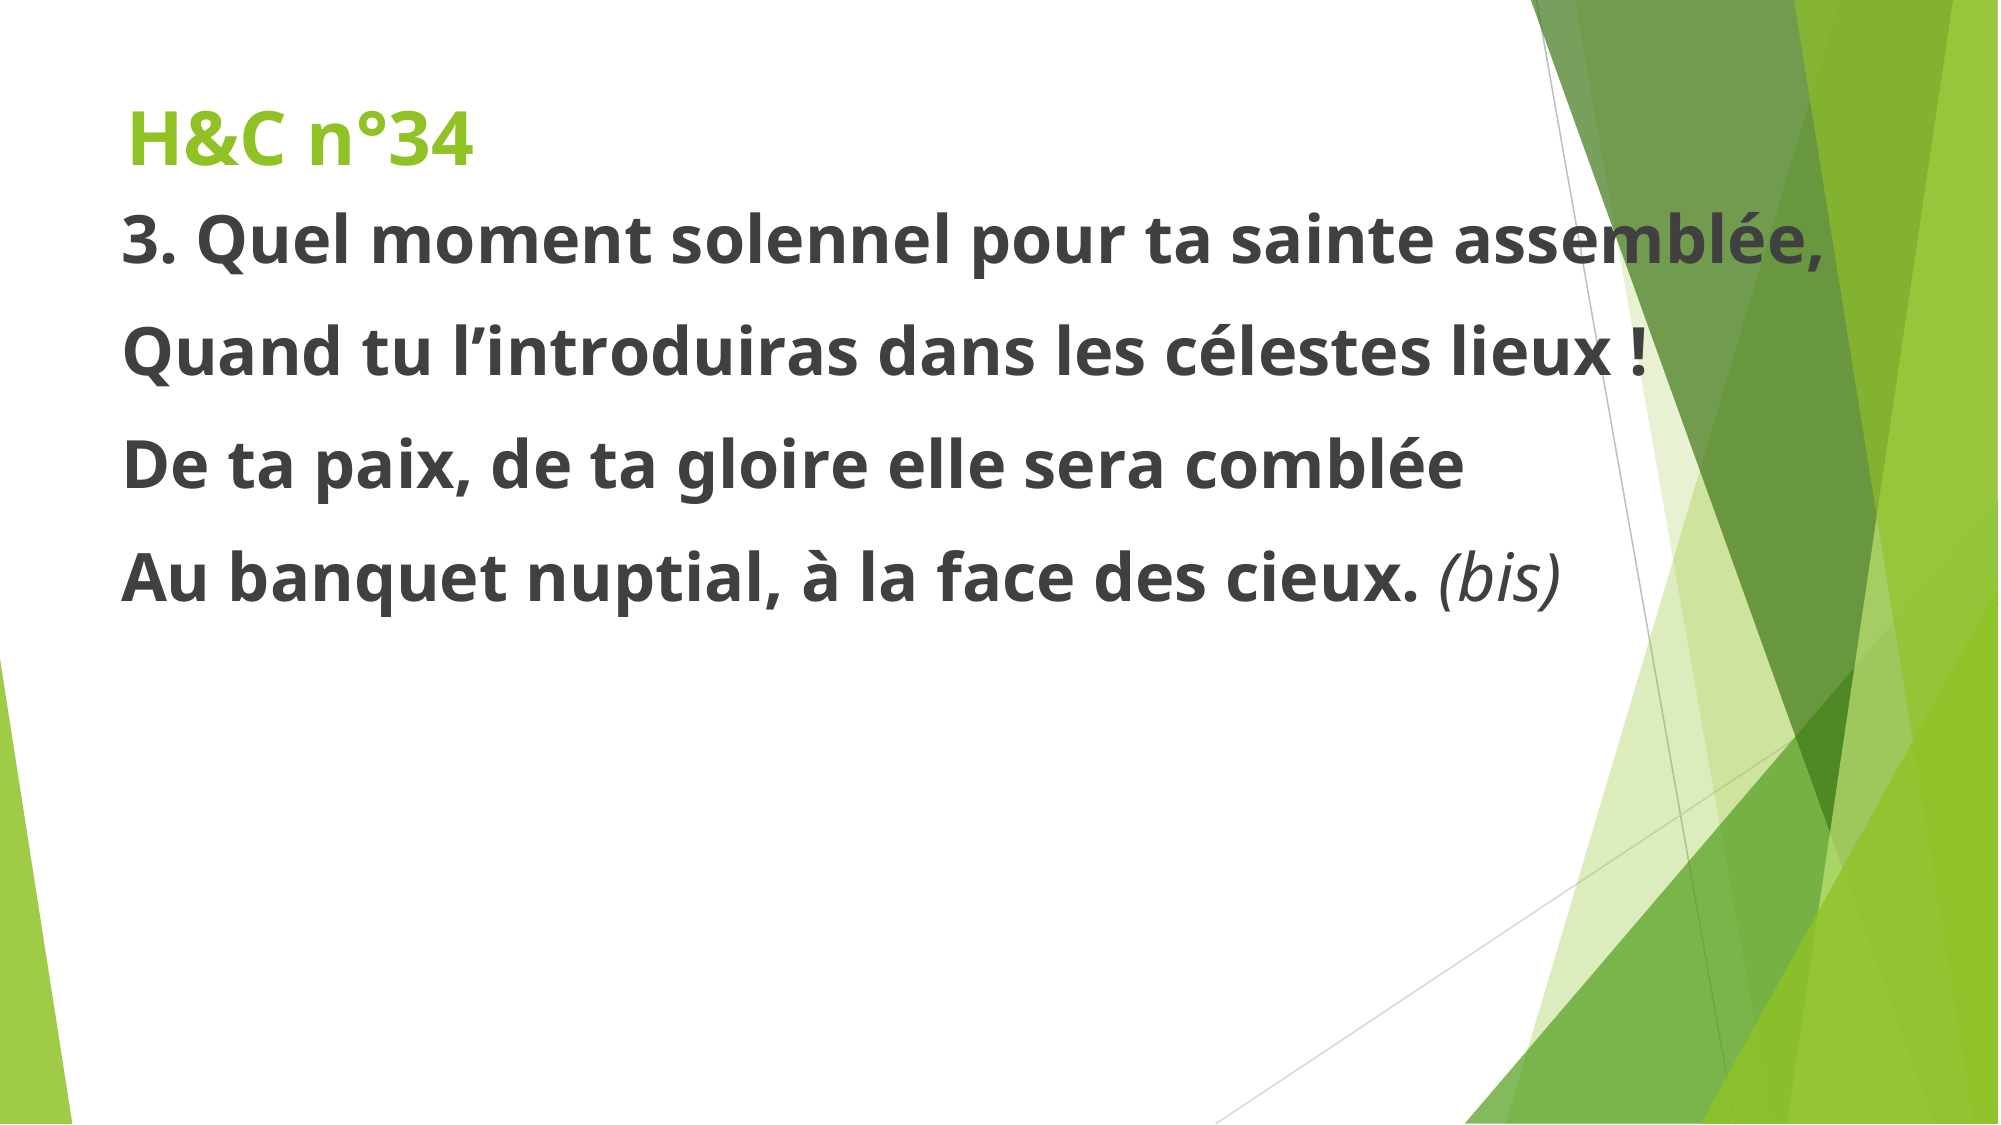

H&C n°34
3. Quel moment solennel pour ta sainte assemblée,
Quand tu l’introduiras dans les célestes lieux !
De ta paix, de ta gloire elle sera comblée
Au banquet nuptial, à la face des cieux. (bis)